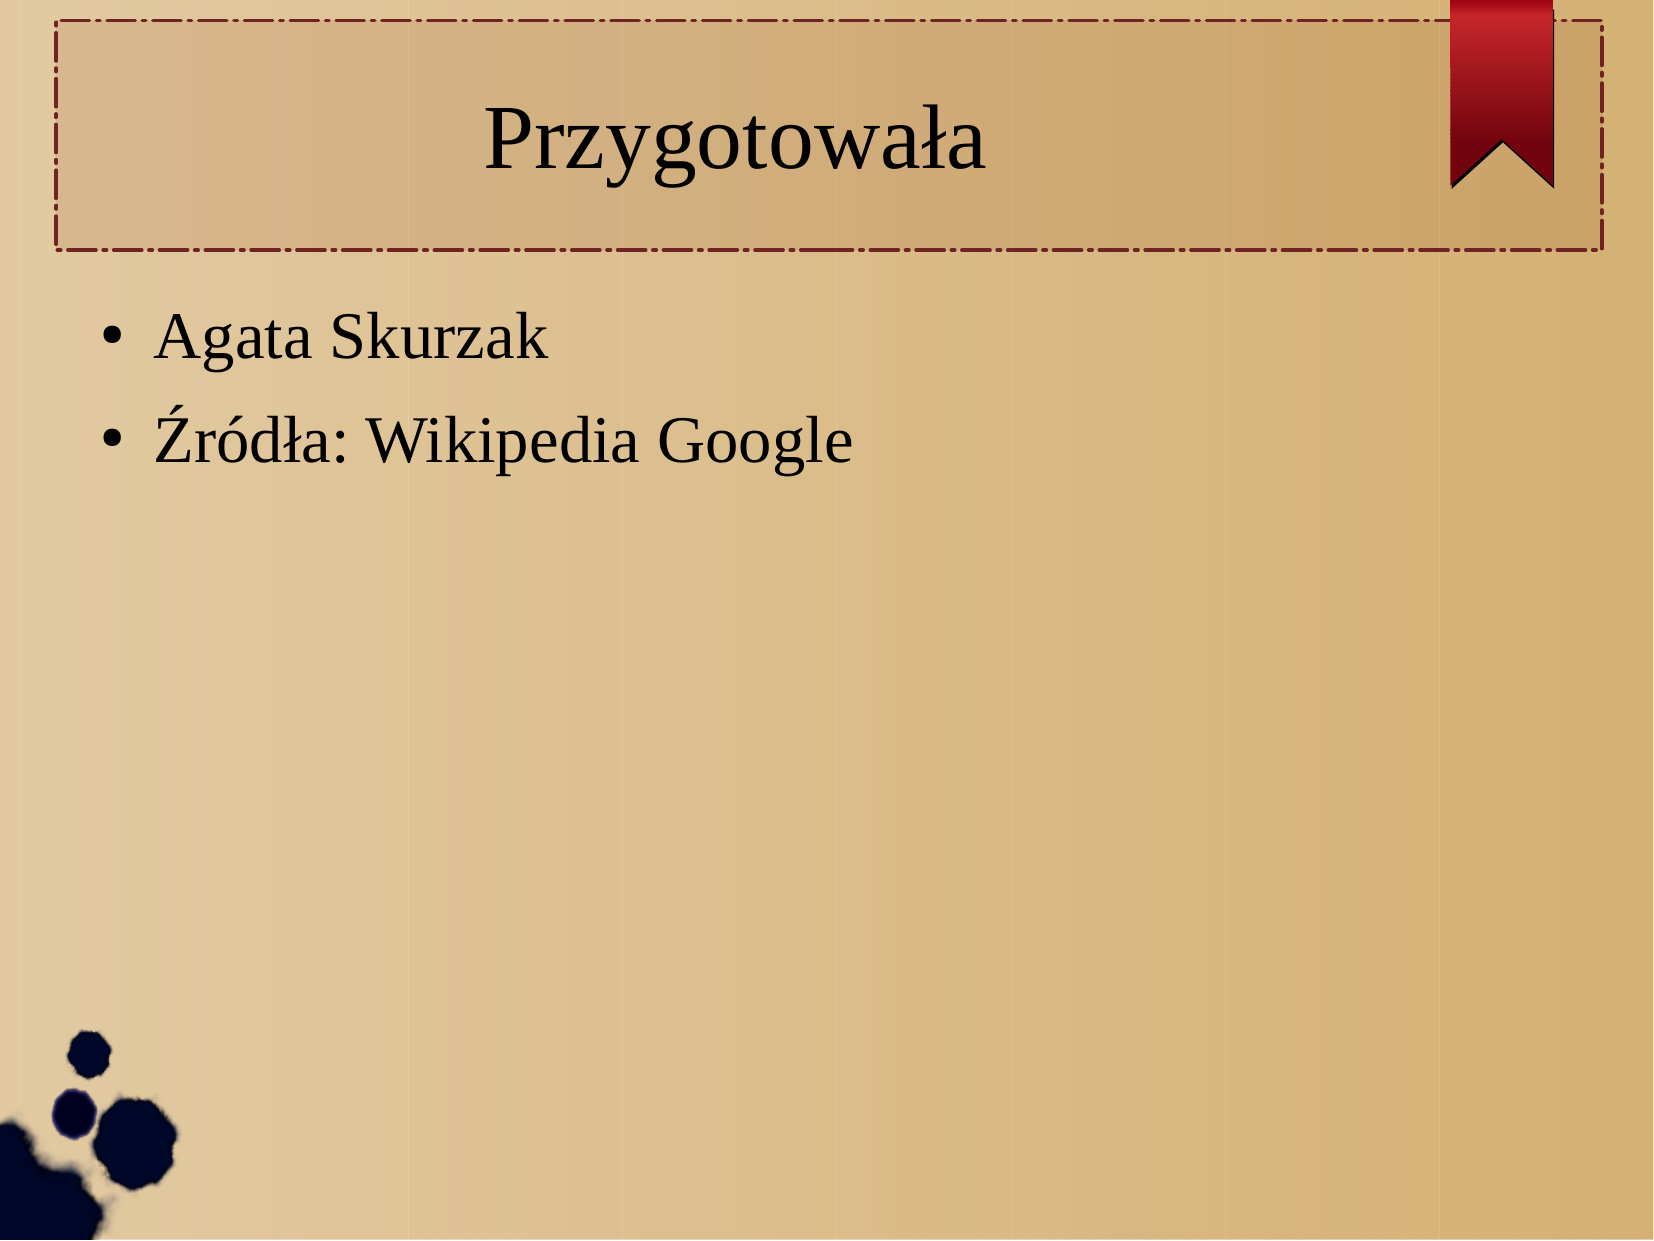

# Przygotowała
Agata Skurzak
Źródła: Wikipedia Google